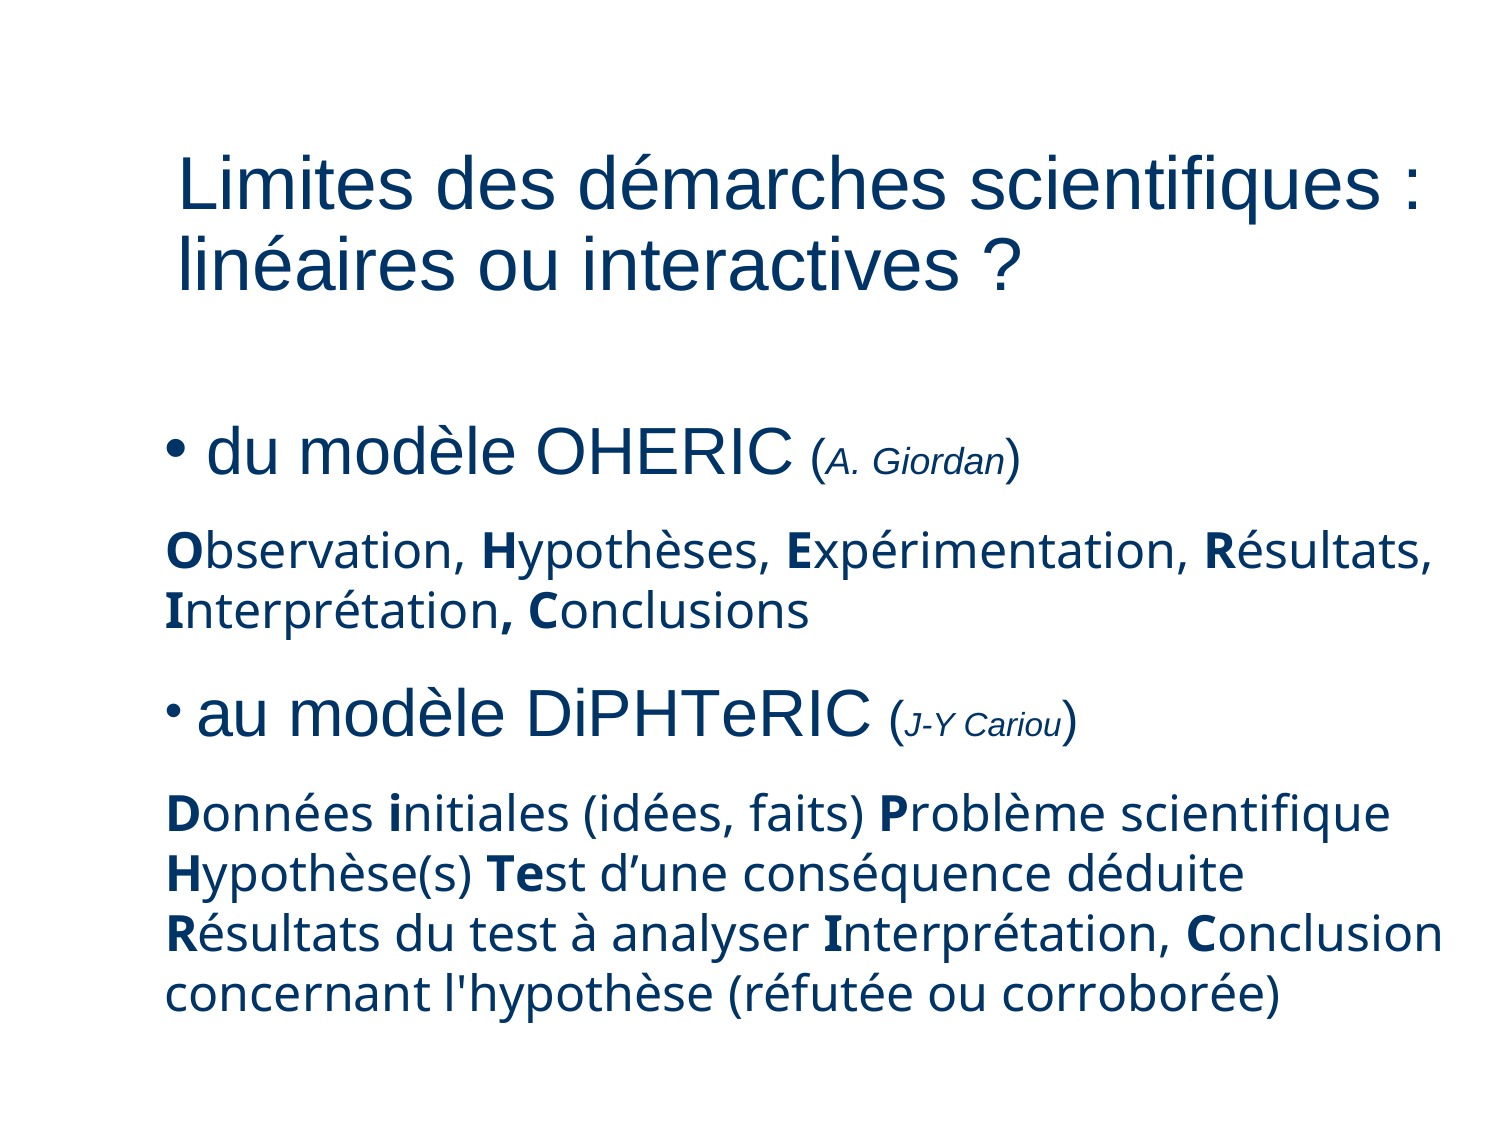

Limites des démarches scientifiques : linéaires ou interactives ?
 du modèle OHERIC (A. Giordan)
Observation, Hypothèses, Expérimentation, Résultats, Interprétation, Conclusions
 au modèle DiPHTeRIC (J-Y Cariou)
Données initiales (idées, faits) Problème scientifique Hypothèse(s) Test d’une conséquence déduite Résultats du test à analyser Interprétation, Conclusion concernant l'hypothèse (réfutée ou corroborée)